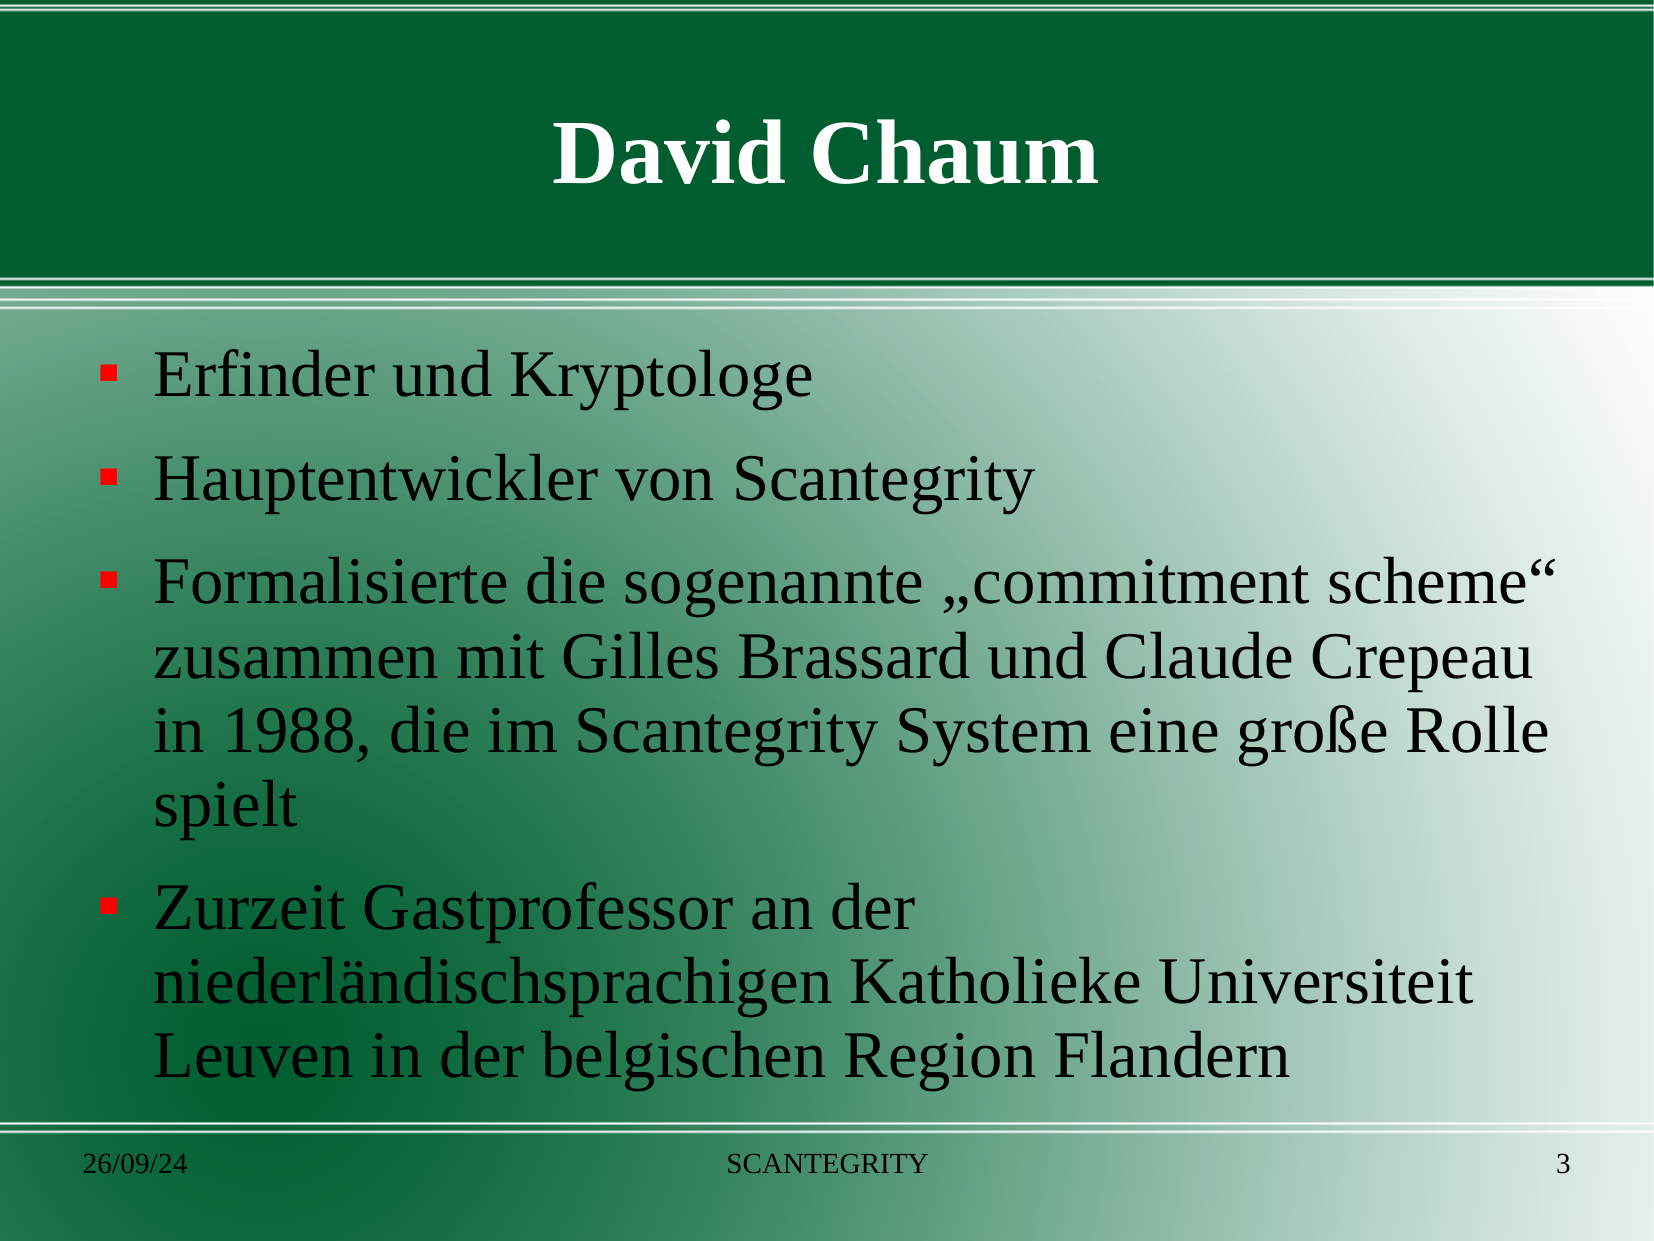

# David Chaum
Erfinder und Kryptologe
Hauptentwickler von Scantegrity
Formalisierte die sogenannte „commitment scheme“ zusammen mit Gilles Brassard und Claude Crepeau in 1988, die im Scantegrity System eine große Rolle spielt
Zurzeit Gastprofessor an der niederländischsprachigen Katholieke Universiteit Leuven in der belgischen Region Flandern
SCANTEGRITY
3